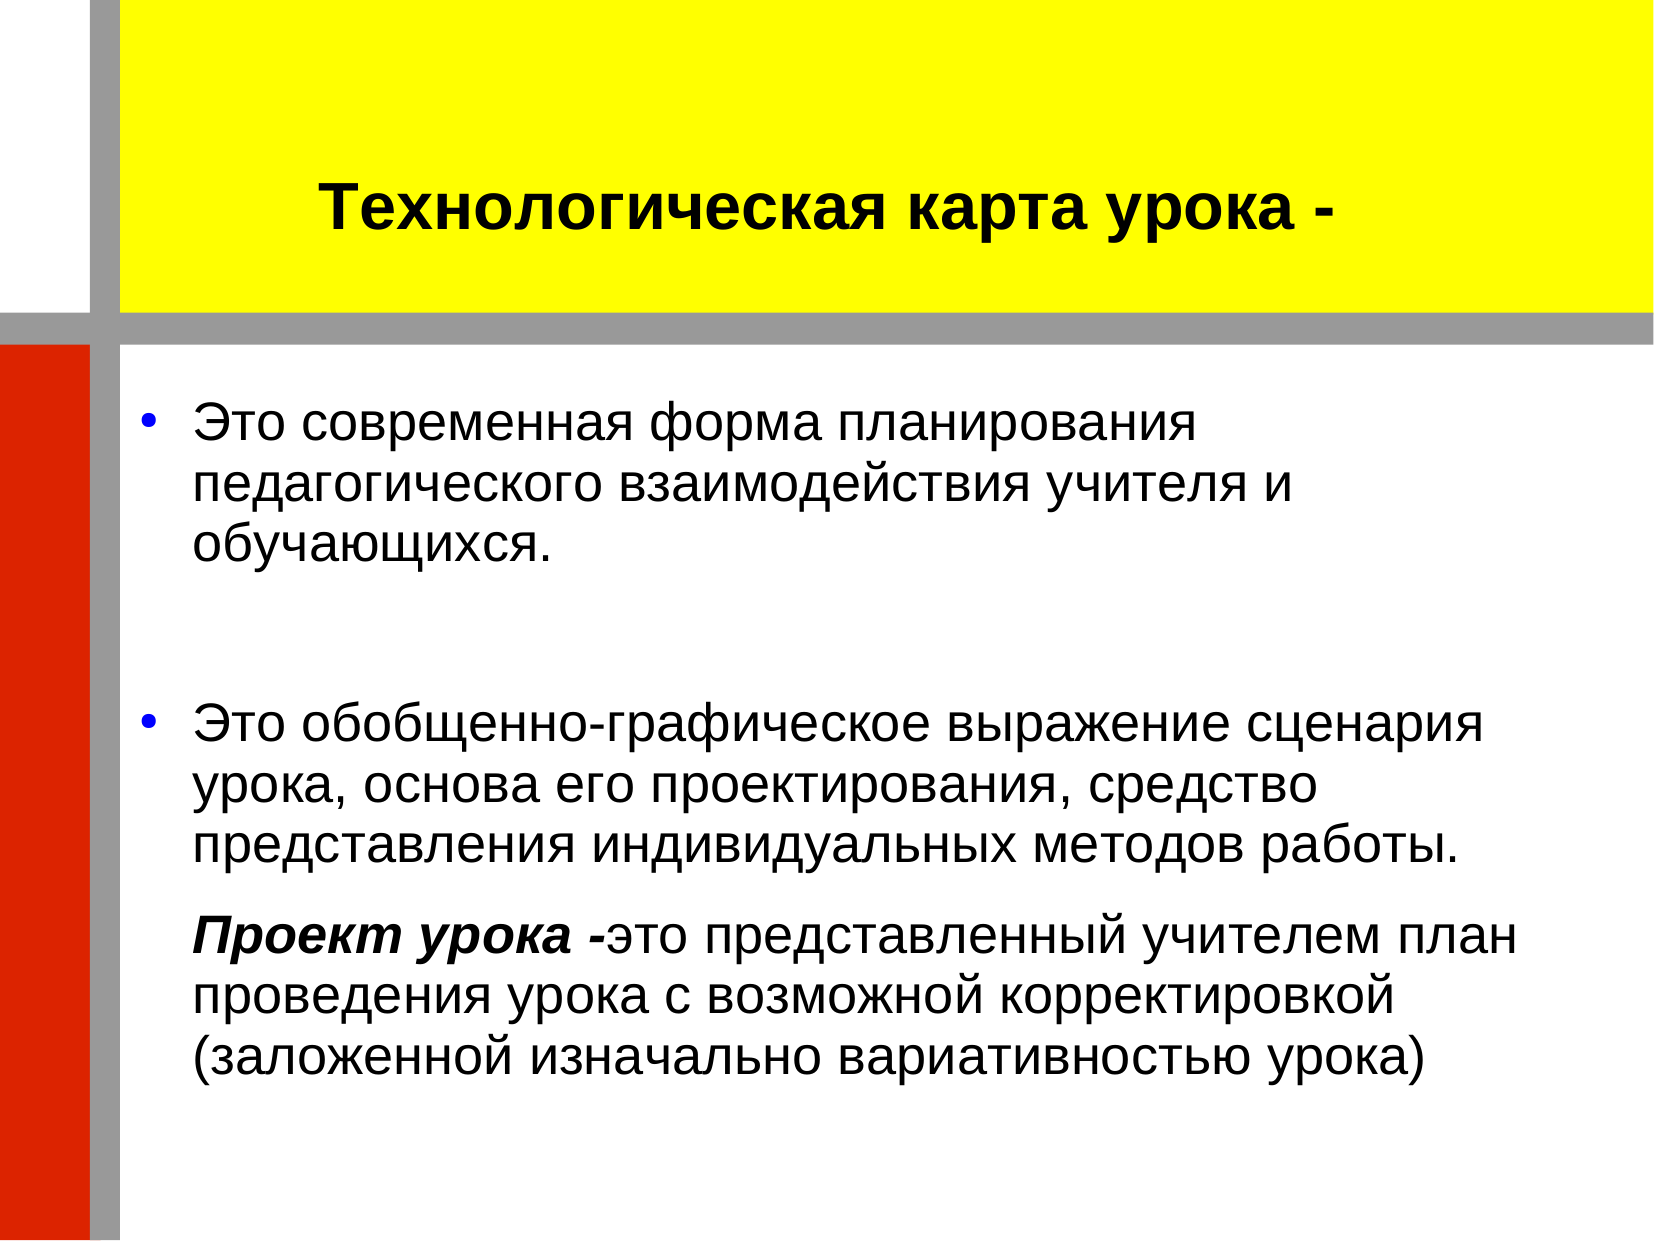

# Технологическая карта урока -
Это современная форма планирования педагогического взаимодействия учителя и обучающихся.
Это обобщенно-графическое выражение сценария урока, основа его проектирования, средство представления индивидуальных методов работы.
Проект урока -это представленный учителем план проведения урока с возможной корректировкой (заложенной изначально вариативностью урока)